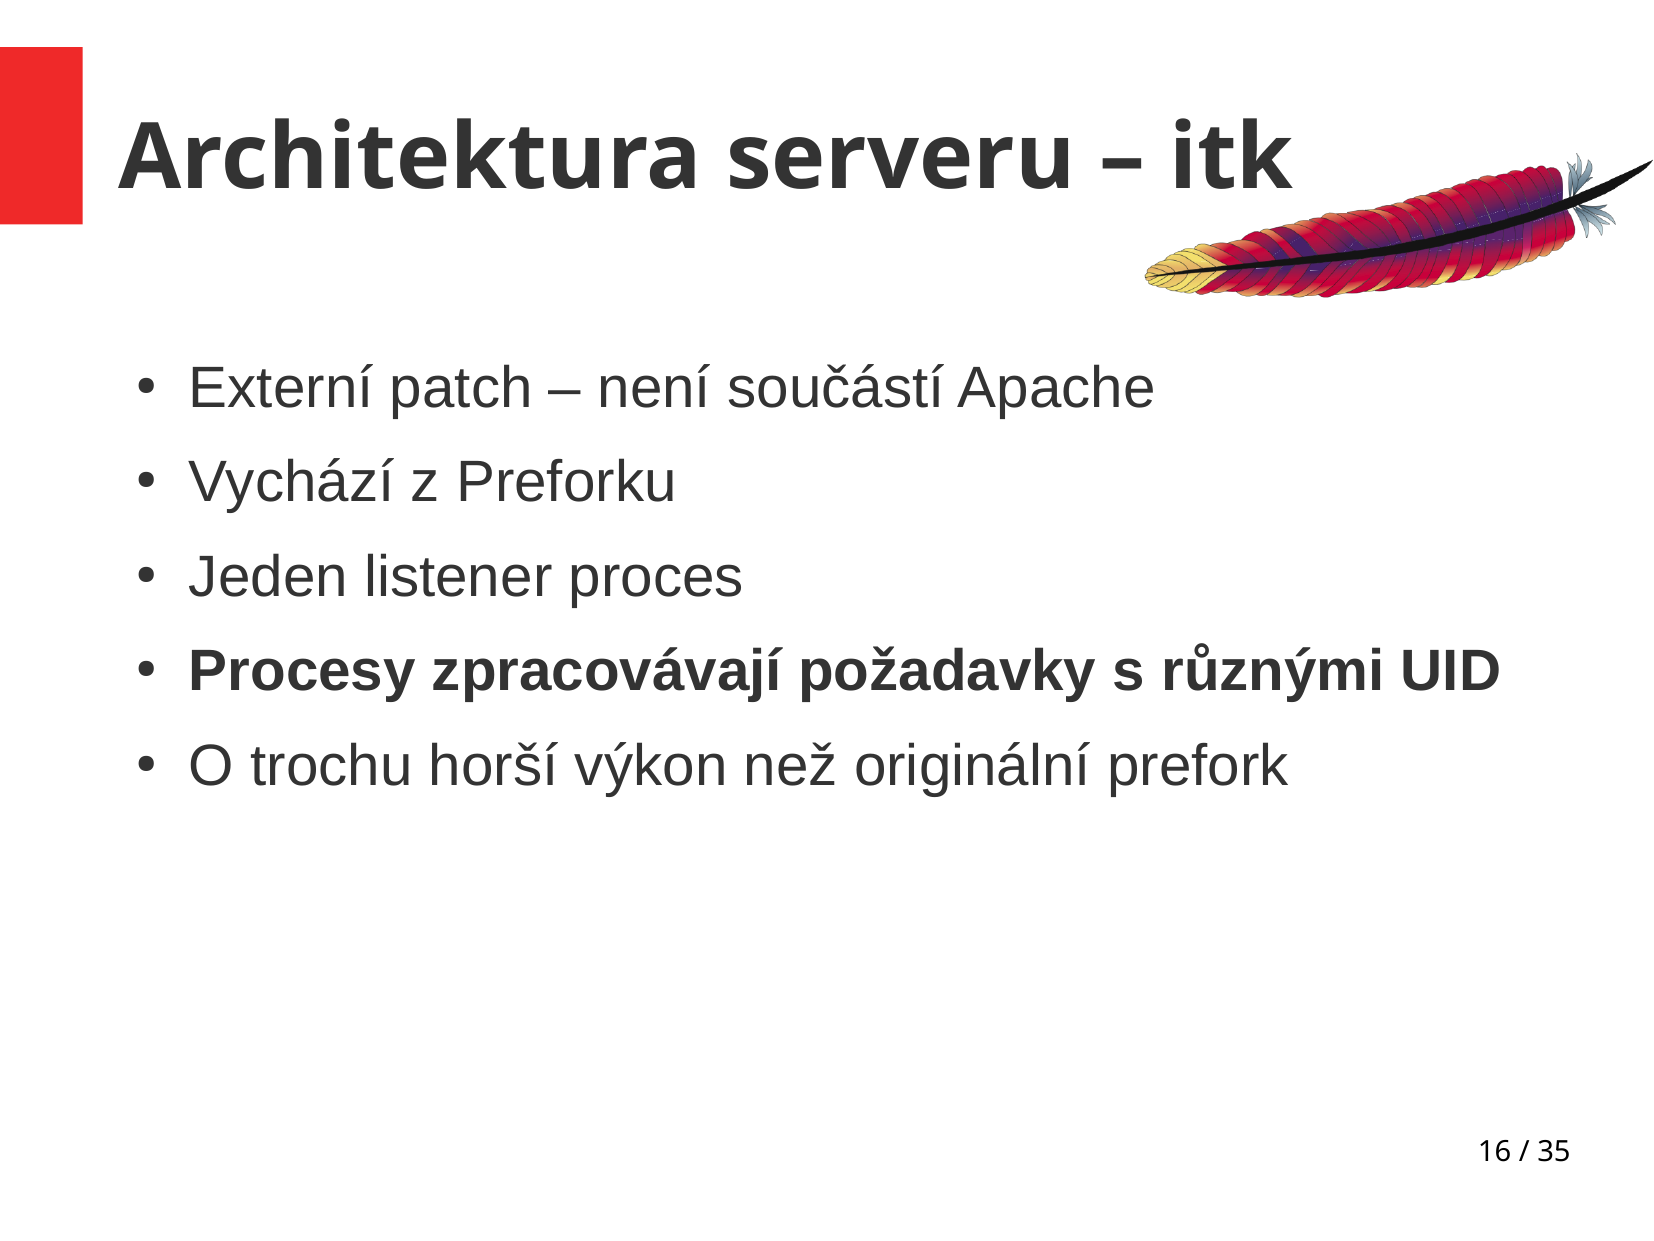

# Architektura serveru – itk
Externí patch – není součástí Apache
Vychází z Preforku
Jeden listener proces
Procesy zpracovávají požadavky s různými UID
O trochu horší výkon než originální prefork
16